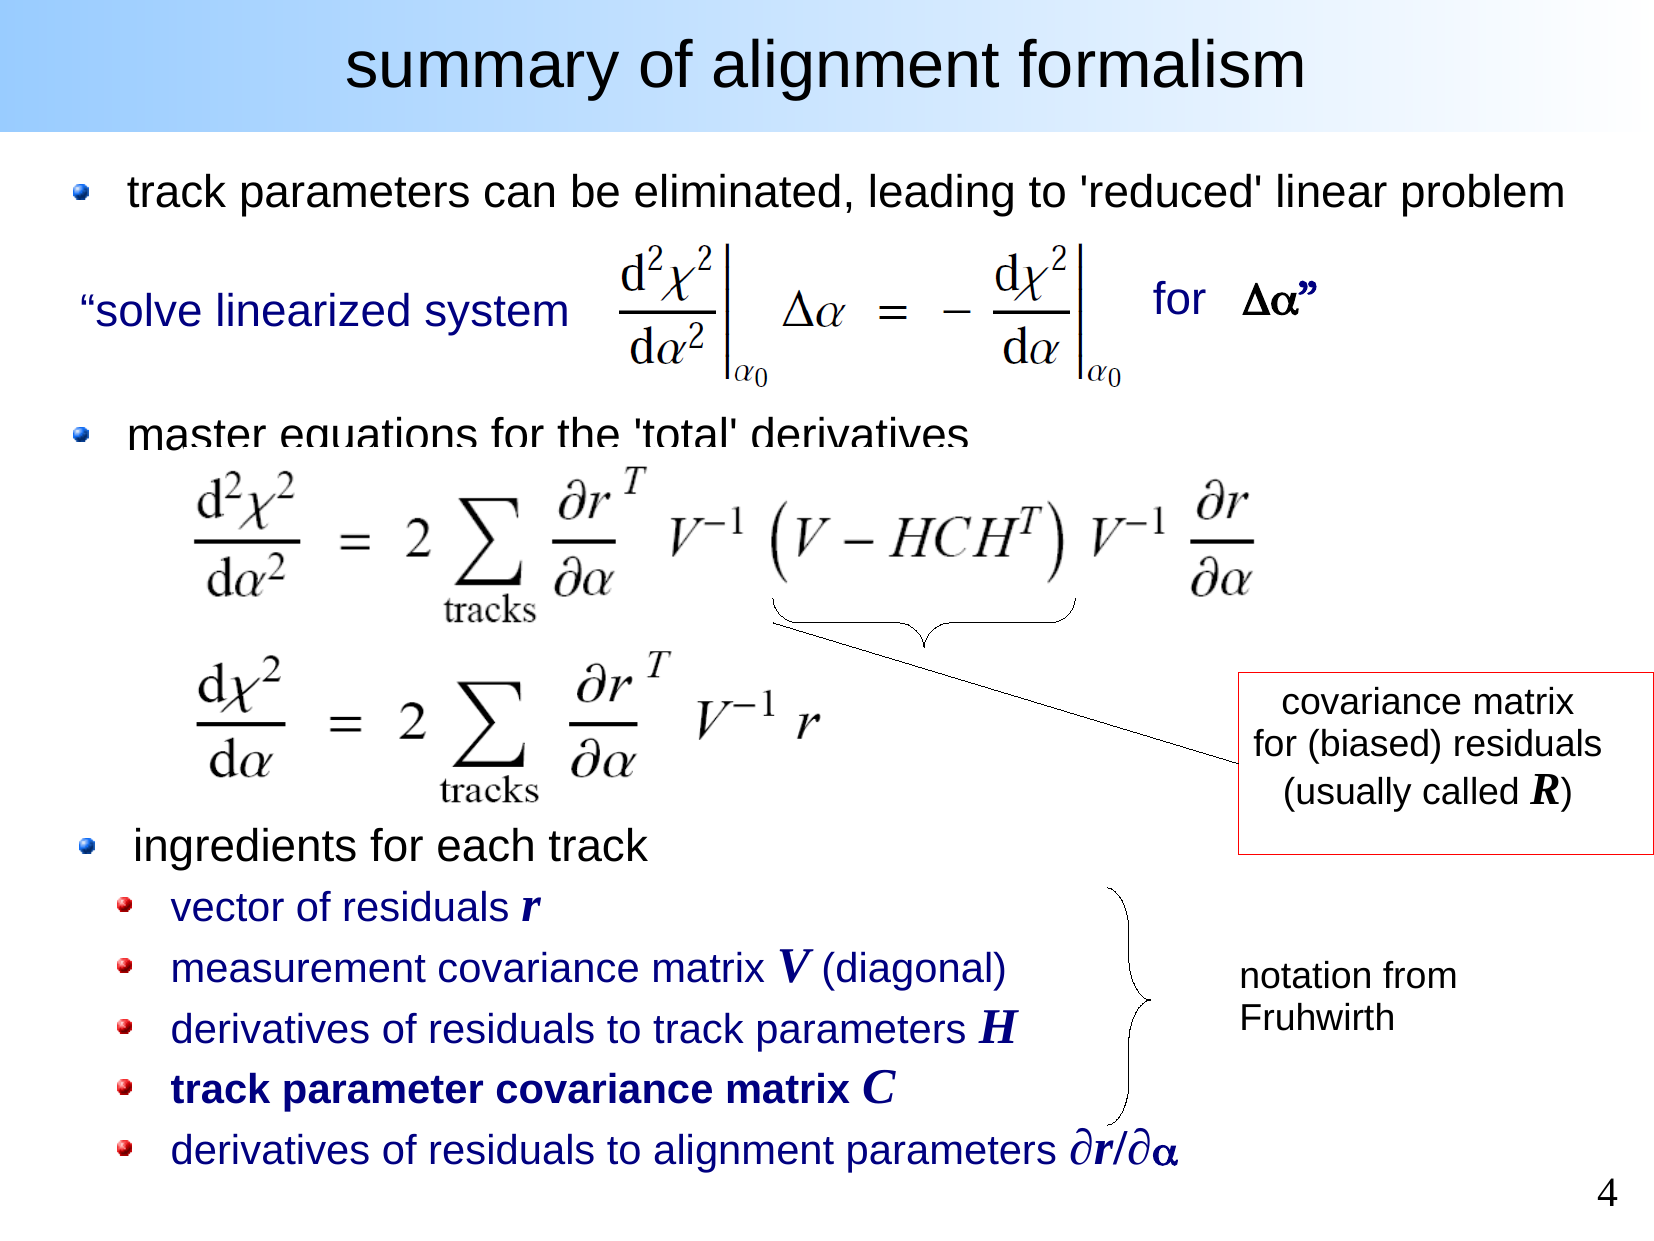

summary of alignment formalism
track parameters can be eliminated, leading to 'reduced' linear problem
for Da”
“solve linearized system
# master equations for the 'total' derivatives
covariance matrix
for (biased) residuals
(usually called R)
ingredients for each track
vector of residuals r
measurement covariance matrix V (diagonal)
derivatives of residuals to track parameters H
track parameter covariance matrix C
derivatives of residuals to alignment parameters ∂r/∂
notation from
Fruhwirth
4
ingredients
vector of residuals r
measurement covariance matrix V (diagonal)
derivatives of residuals to track parameters H
track covariance matrix C
derivatives of residuals to alignment parameters ∂r/∂